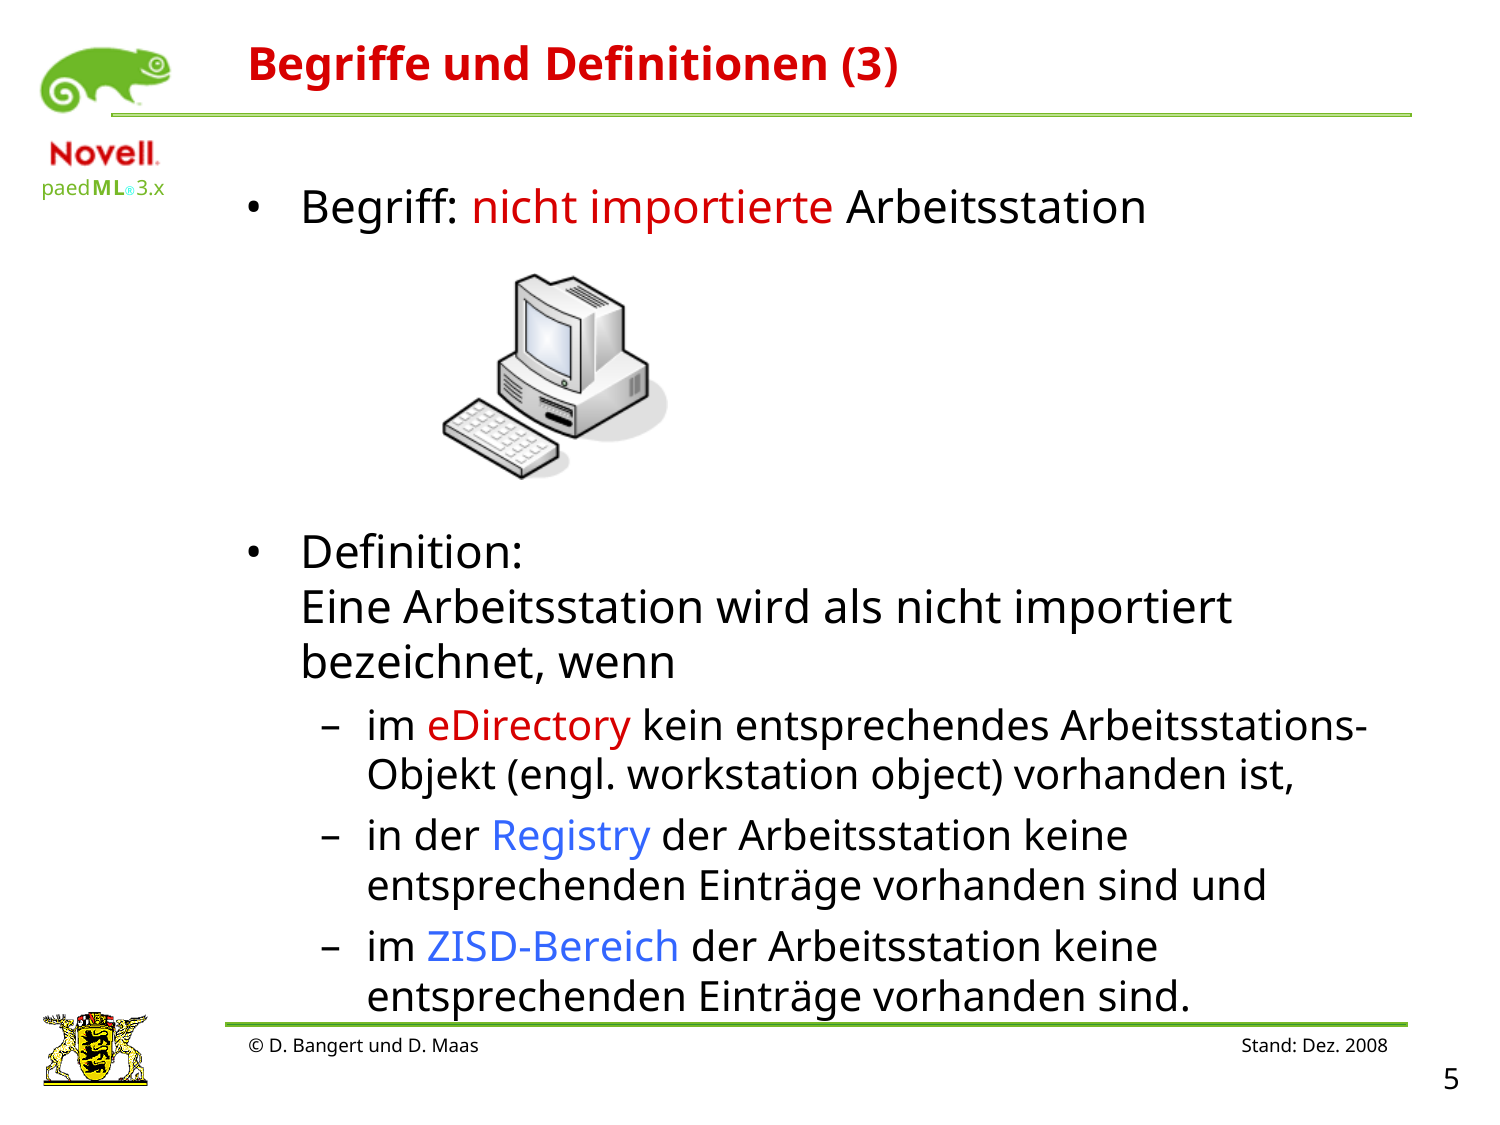

# Begriffe und Definitionen (3)‏
Begriff: nicht importierte Arbeitsstation
Definition:
Eine Arbeitsstation wird als nicht importiert bezeichnet, wenn
im eDirectory kein entsprechendes Arbeitsstations-Objekt (engl. workstation object) vorhanden ist,
in der Registry der Arbeitsstation keine entsprechenden Einträge vorhanden sind und
im ZISD-Bereich der Arbeitsstation keine entsprechenden Einträge vorhanden sind.
© D. Bangert und D. Maas
Dez. 2008
5